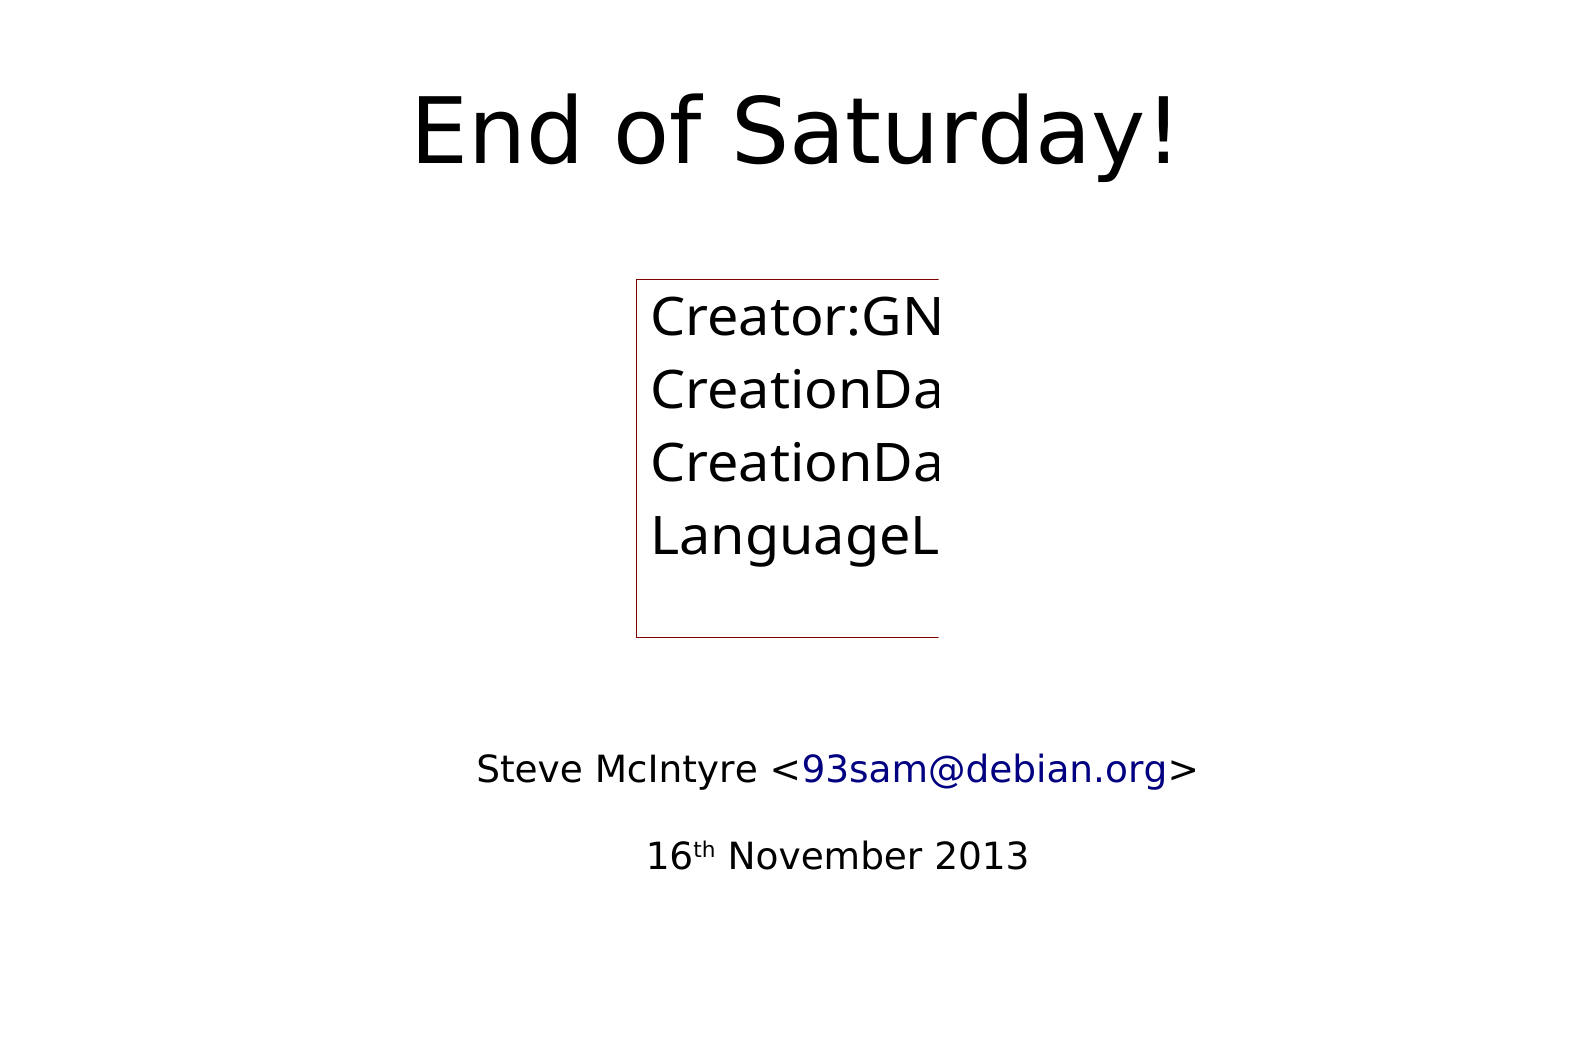

# End of Saturday!
Steve McIntyre <93sam@debian.org>
16th November 2013
1